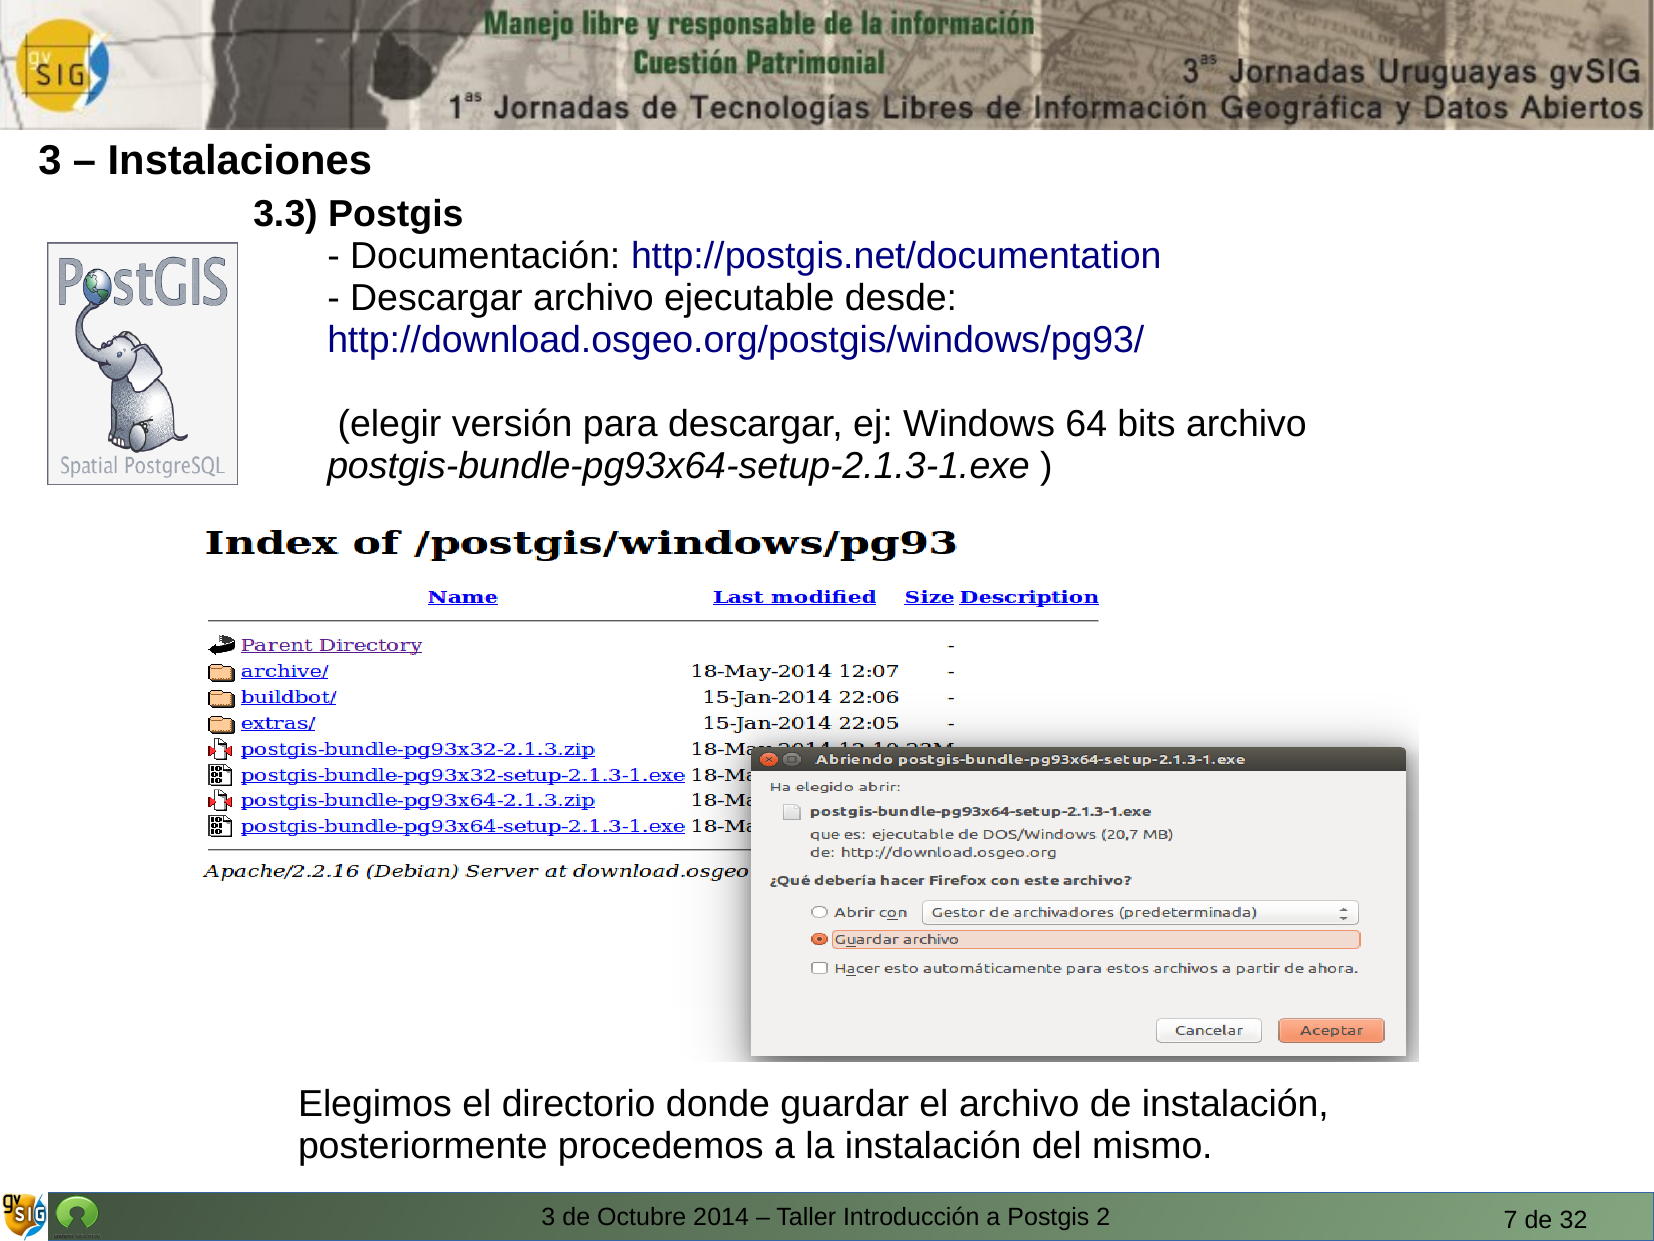

3 – Instalaciones
3.3) Postgis
	- Documentación: http://postgis.net/documentation
	- Descargar archivo ejecutable desde:
	http://download.osgeo.org/postgis/windows/pg93/
	 (elegir versión para descargar, ej: Windows 64 bits archivo
	postgis-bundle-pg93x64-setup-2.1.3-1.exe )
Elegimos el directorio donde guardar el archivo de instalación, posteriormente procedemos a la instalación del mismo.
3 de Octubre 2014 – Taller Introducción a Postgis 2
 de 32